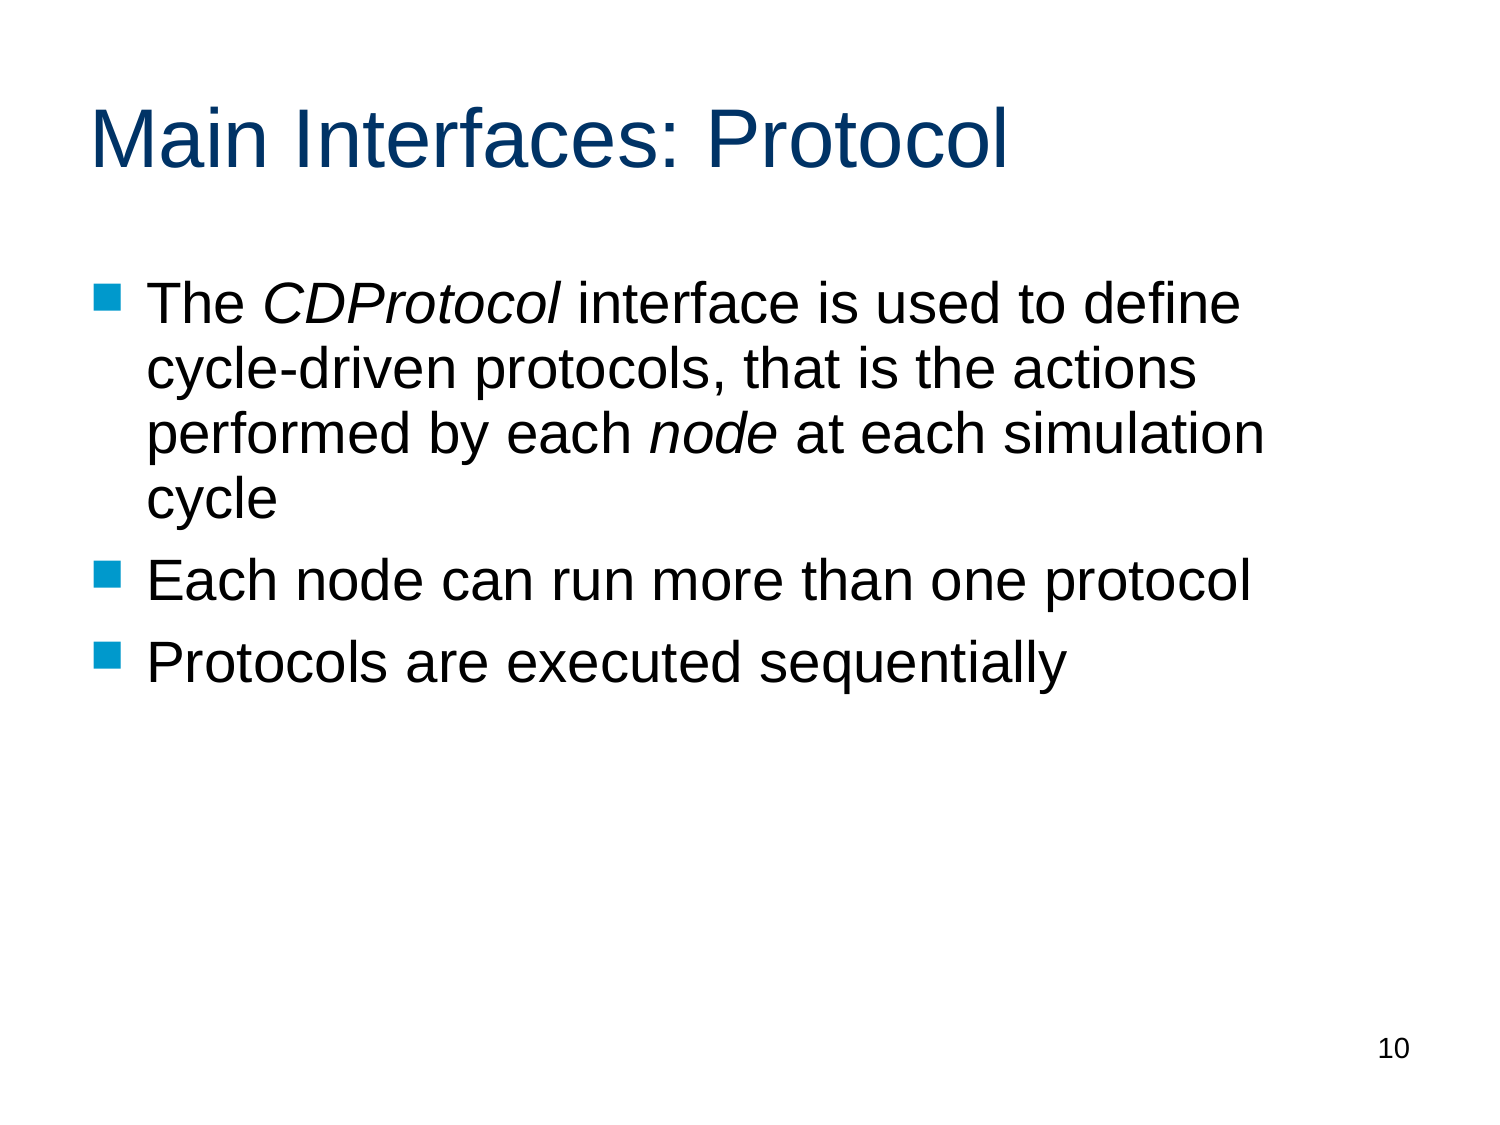

# Main Interfaces: Protocol
The CDProtocol interface is used to define cycle-driven protocols, that is the actions performed by each node at each simulation cycle
Each node can run more than one protocol
Protocols are executed sequentially
10